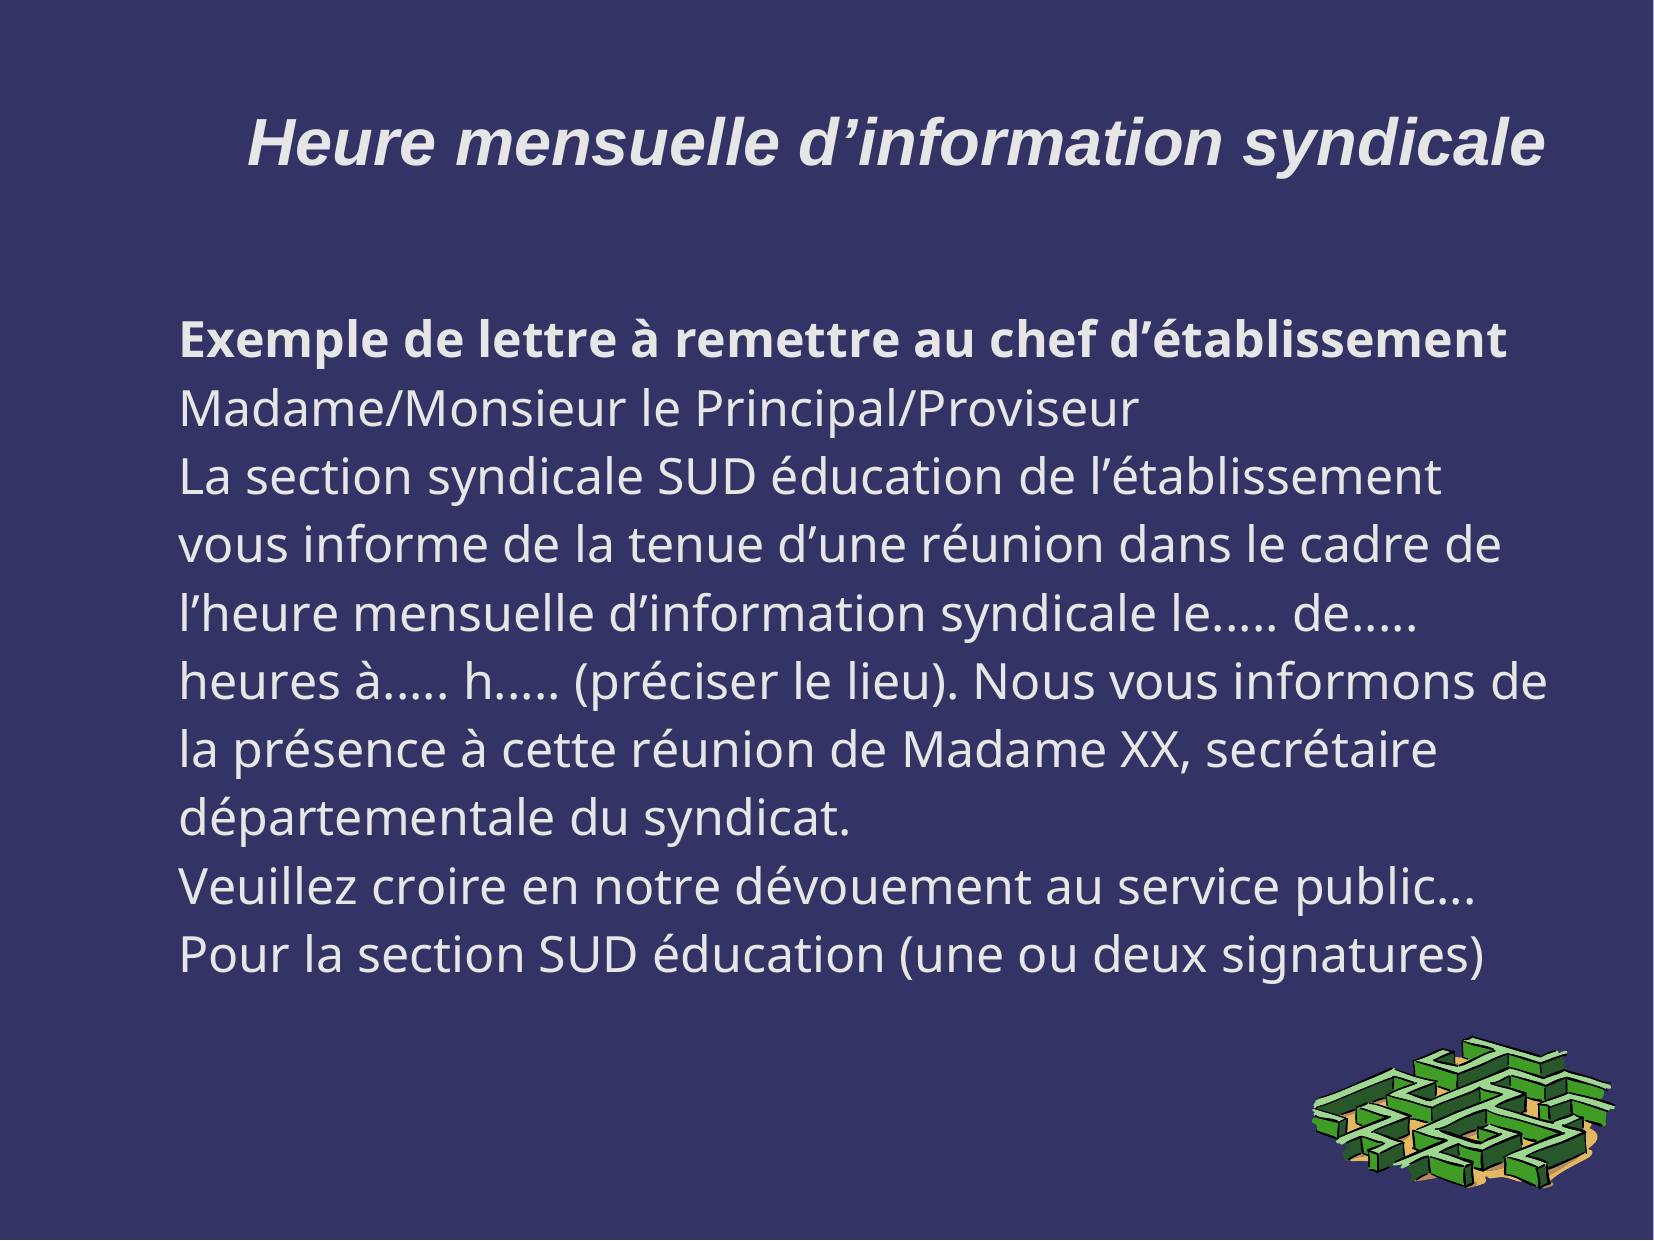

# Heure mensuelle d’information syndicale
Exemple de lettre à remettre au chef d’établissement
Madame/Monsieur le Principal/Proviseur
La section syndicale SUD éducation de l’établissement vous informe de la tenue d’une réunion dans le cadre de l’heure mensuelle d’information syndicale le..... de..... heures à..... h..... (préciser le lieu). Nous vous informons de la présence à cette réunion de Madame XX, secrétaire départementale du syndicat.
Veuillez croire en notre dévouement au service public...
Pour la section SUD éducation (une ou deux signatures)